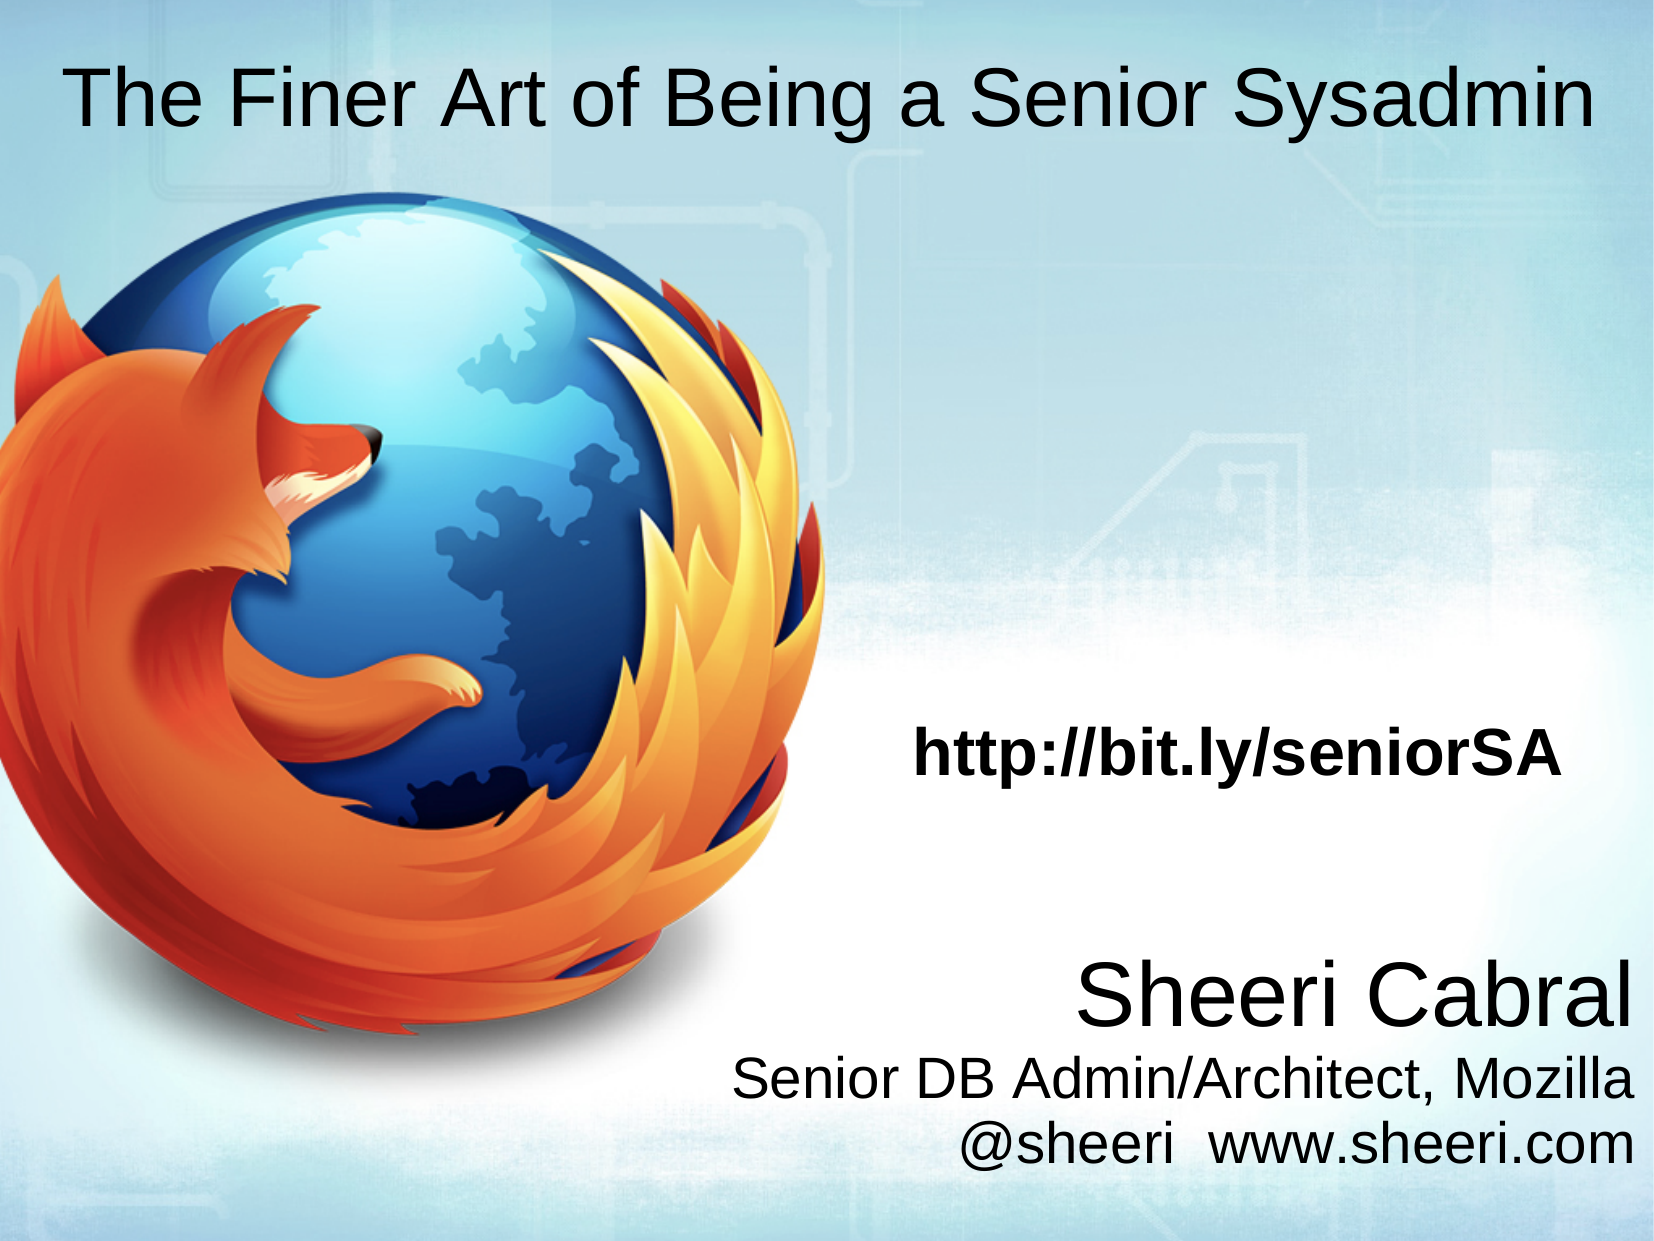

The Finer Art of Being a Senior Sysadmin
Sheeri Cabral
Senior DB Admin/Architect, Mozilla
@sheeri www.sheeri.com
http://bit.ly/seniorSA